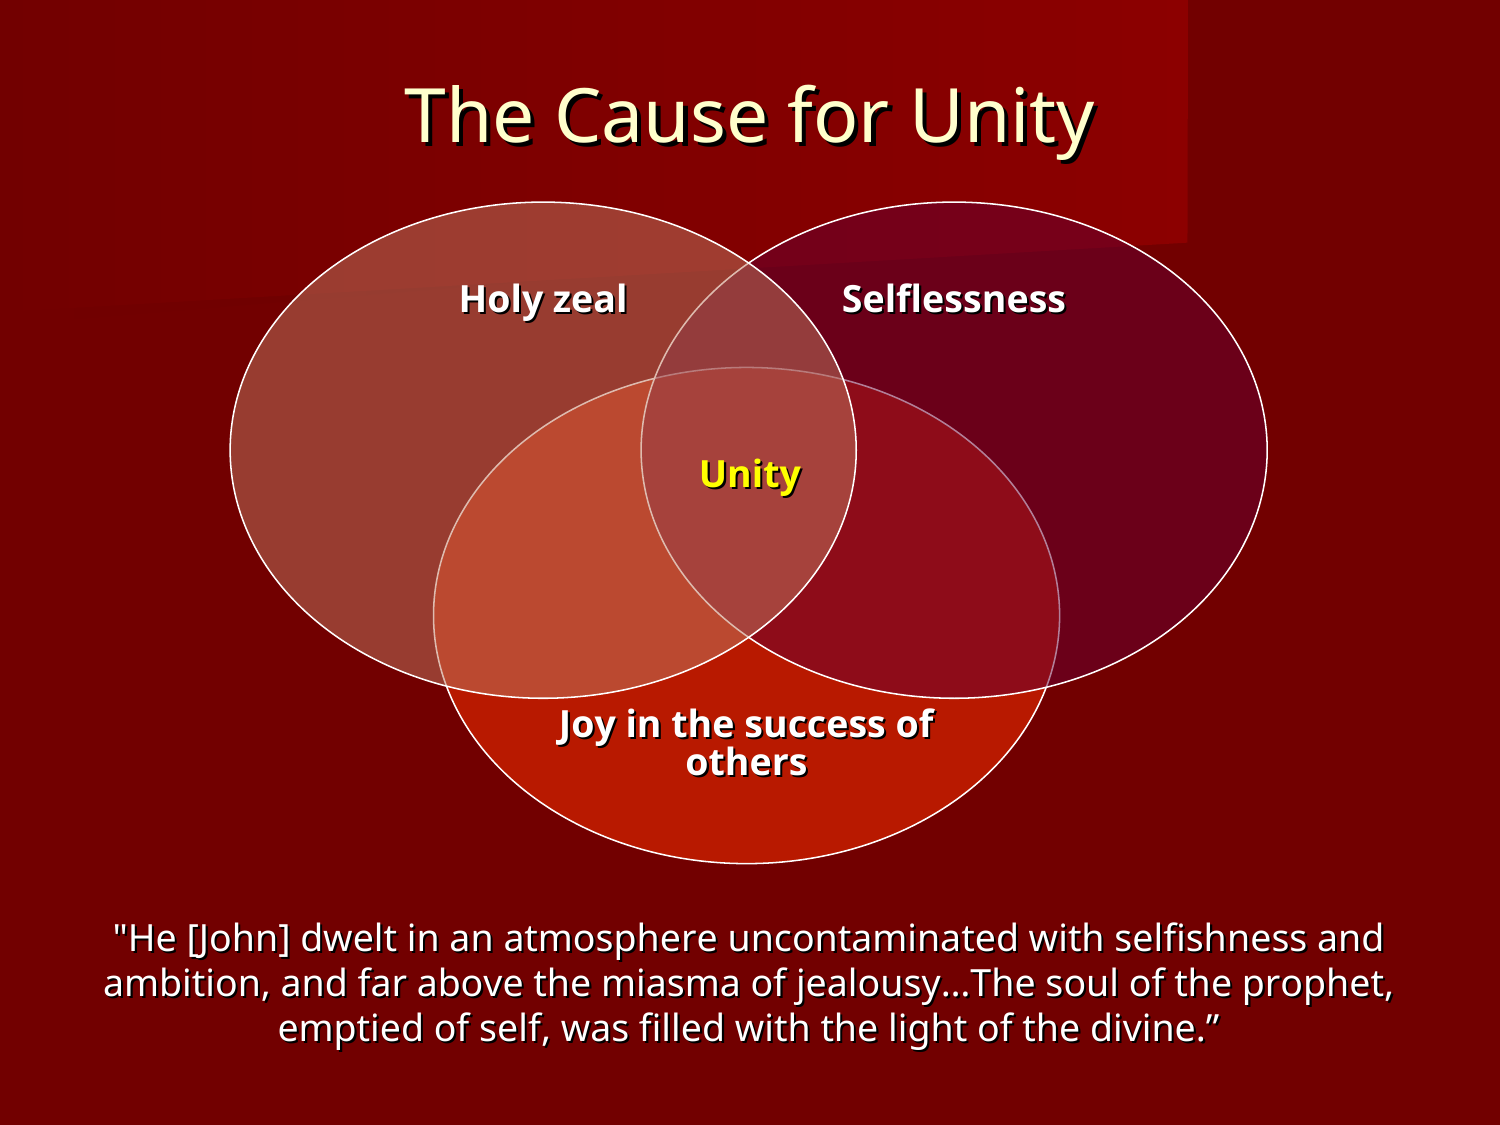

# The Cause for Unity
Holy zeal
Selflessness
Joy in the success of others
Unity
"He [John] dwelt in an atmosphere uncontaminated with selfishness and ambition, and far above the miasma of jealousy…The soul of the prophet, emptied of self, was filled with the light of the divine.”